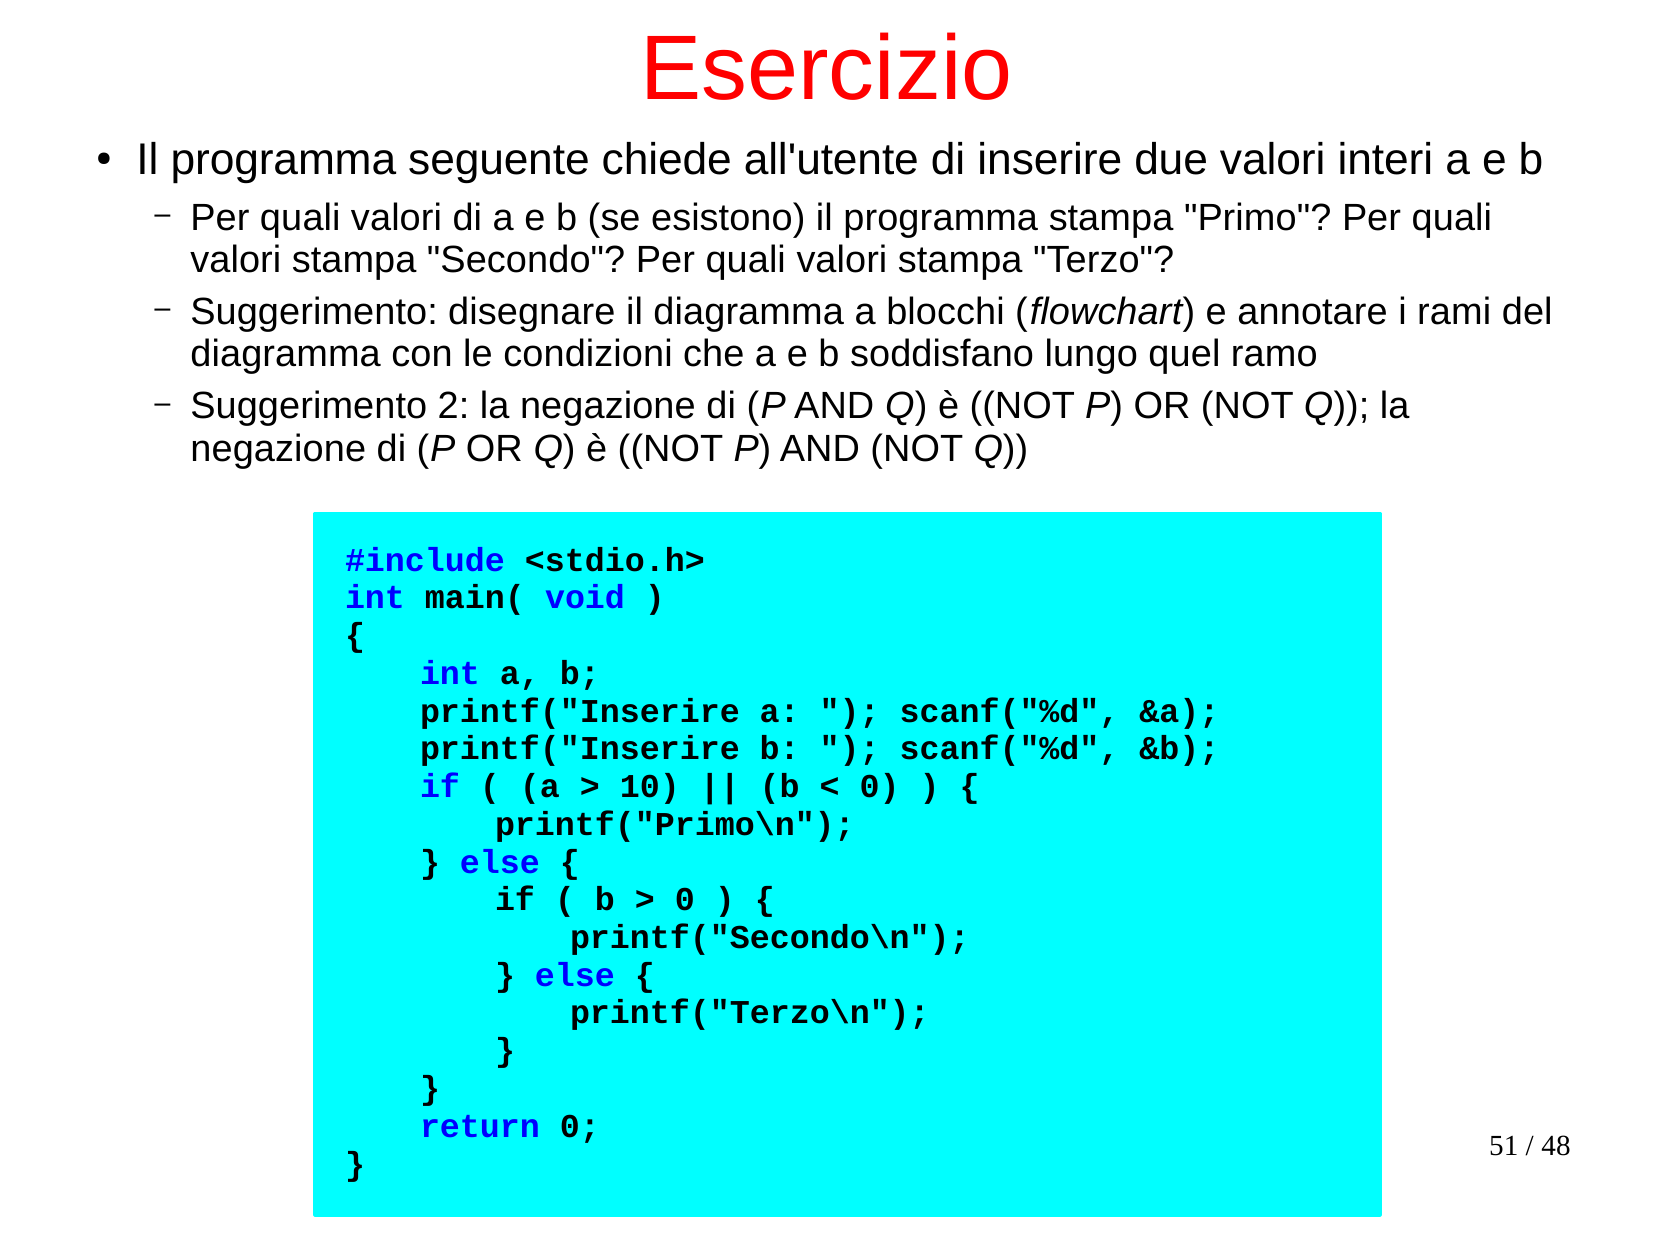

# Esercizio
Il programma seguente chiede all'utente di inserire due valori interi a e b
Per quali valori di a e b (se esistono) il programma stampa "Primo"? Per quali valori stampa "Secondo"? Per quali valori stampa "Terzo"?
Suggerimento: disegnare il diagramma a blocchi (flowchart) e annotare i rami del diagramma con le condizioni che a e b soddisfano lungo quel ramo
Suggerimento 2: la negazione di (P AND Q) è ((NOT P) OR (NOT Q)); la negazione di (P OR Q) è ((NOT P) AND (NOT Q))
#include <stdio.h>
int main( void )
{
	int a, b;
	printf("Inserire a: "); scanf("%d", &a);
	printf("Inserire b: "); scanf("%d", &b);
	if ( (a > 10) || (b < 0) ) {
		printf("Primo\n");
	} else {
		if ( b > 0 ) {
			printf("Secondo\n");
		} else {
			printf("Terzo\n");
		}
	}
	return 0;
}
Linguaggio C: strutture di controllo
51